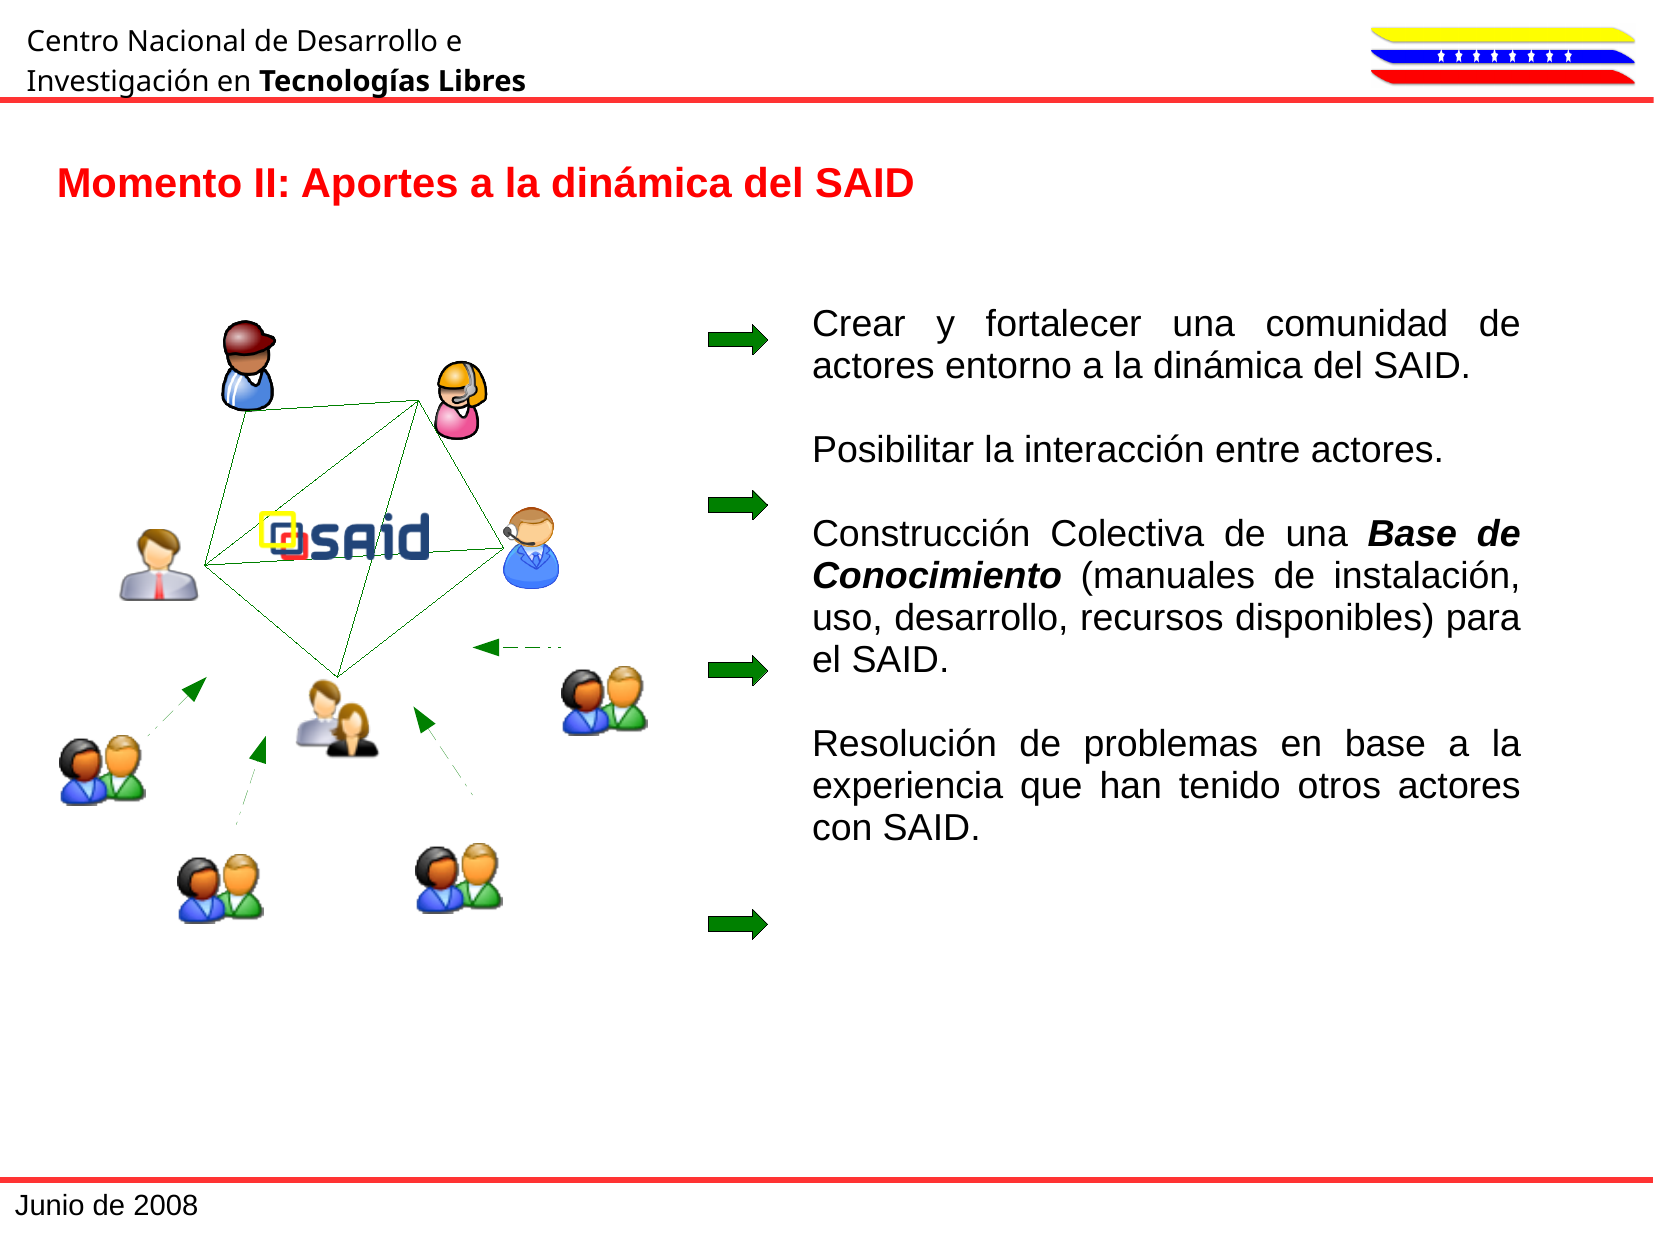

Momento II: Aportes a la dinámica del SAID
Crear y fortalecer una comunidad de actores entorno a la dinámica del SAID.
Posibilitar la interacción entre actores.
Construcción Colectiva de una Base de Conocimiento (manuales de instalación, uso, desarrollo, recursos disponibles) para el SAID.
Resolución de problemas en base a la experiencia que han tenido otros actores con SAID.